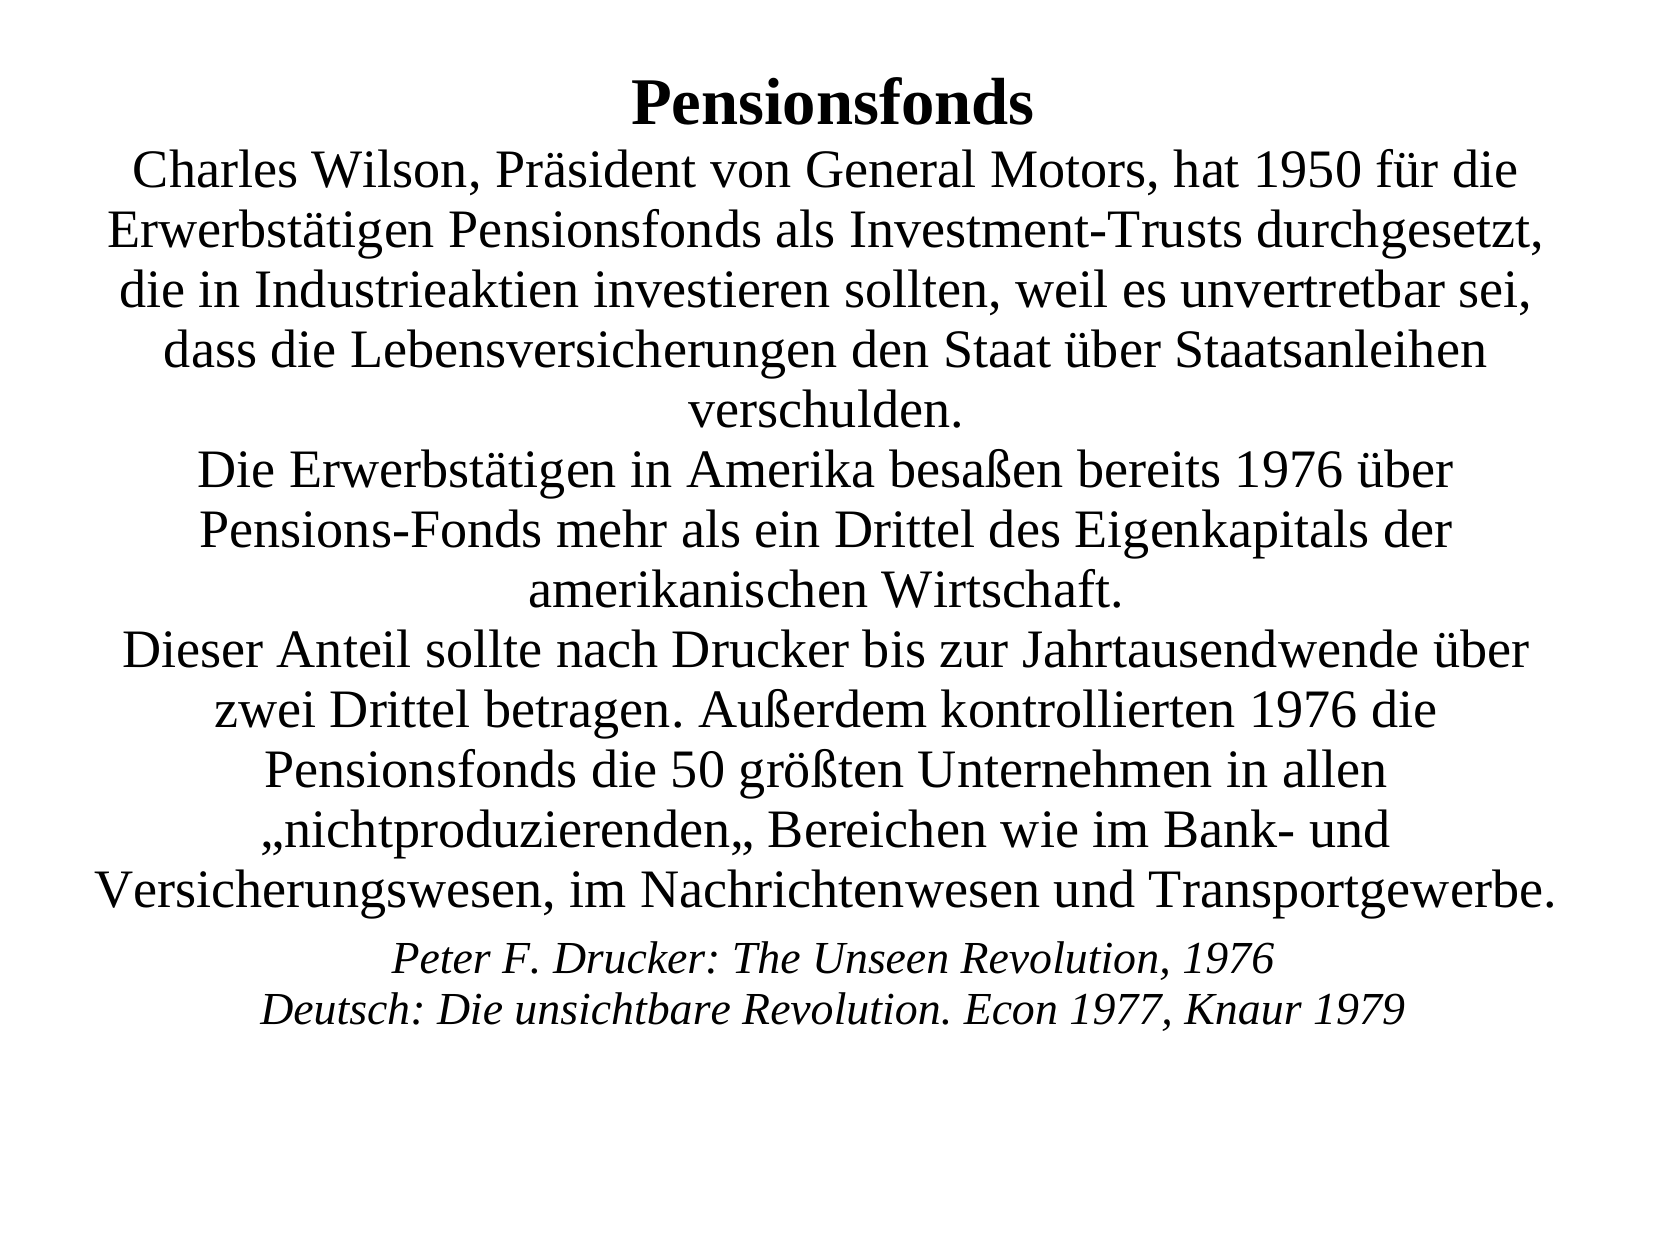

Pensionsfonds
Charles Wilson, Präsident von General Motors, hat 1950 für die
Erwerbstätigen Pensionsfonds als Investment-Trusts durchgesetzt,
die in Industrieaktien investieren sollten, weil es unvertretbar sei,
dass die Lebensversicherungen den Staat über Staatsanleihen
verschulden.
Die Erwerbstätigen in Amerika besaßen bereits 1976 über
Pensions-Fonds mehr als ein Drittel des Eigenkapitals der
amerikanischen Wirtschaft.
Dieser Anteil sollte nach Drucker bis zur Jahrtausendwende über
zwei Drittel betragen. Außerdem kontrollierten 1976 die
Pensionsfonds die 50 größten Unternehmen in allen
„nichtproduzierenden„ Bereichen wie im Bank- und
Versicherungswesen, im Nachrichtenwesen und Transportgewerbe.
Peter F. Drucker: The Unseen Revolution, 1976
Deutsch: Die unsichtbare Revolution. Econ 1977, Knaur 1979